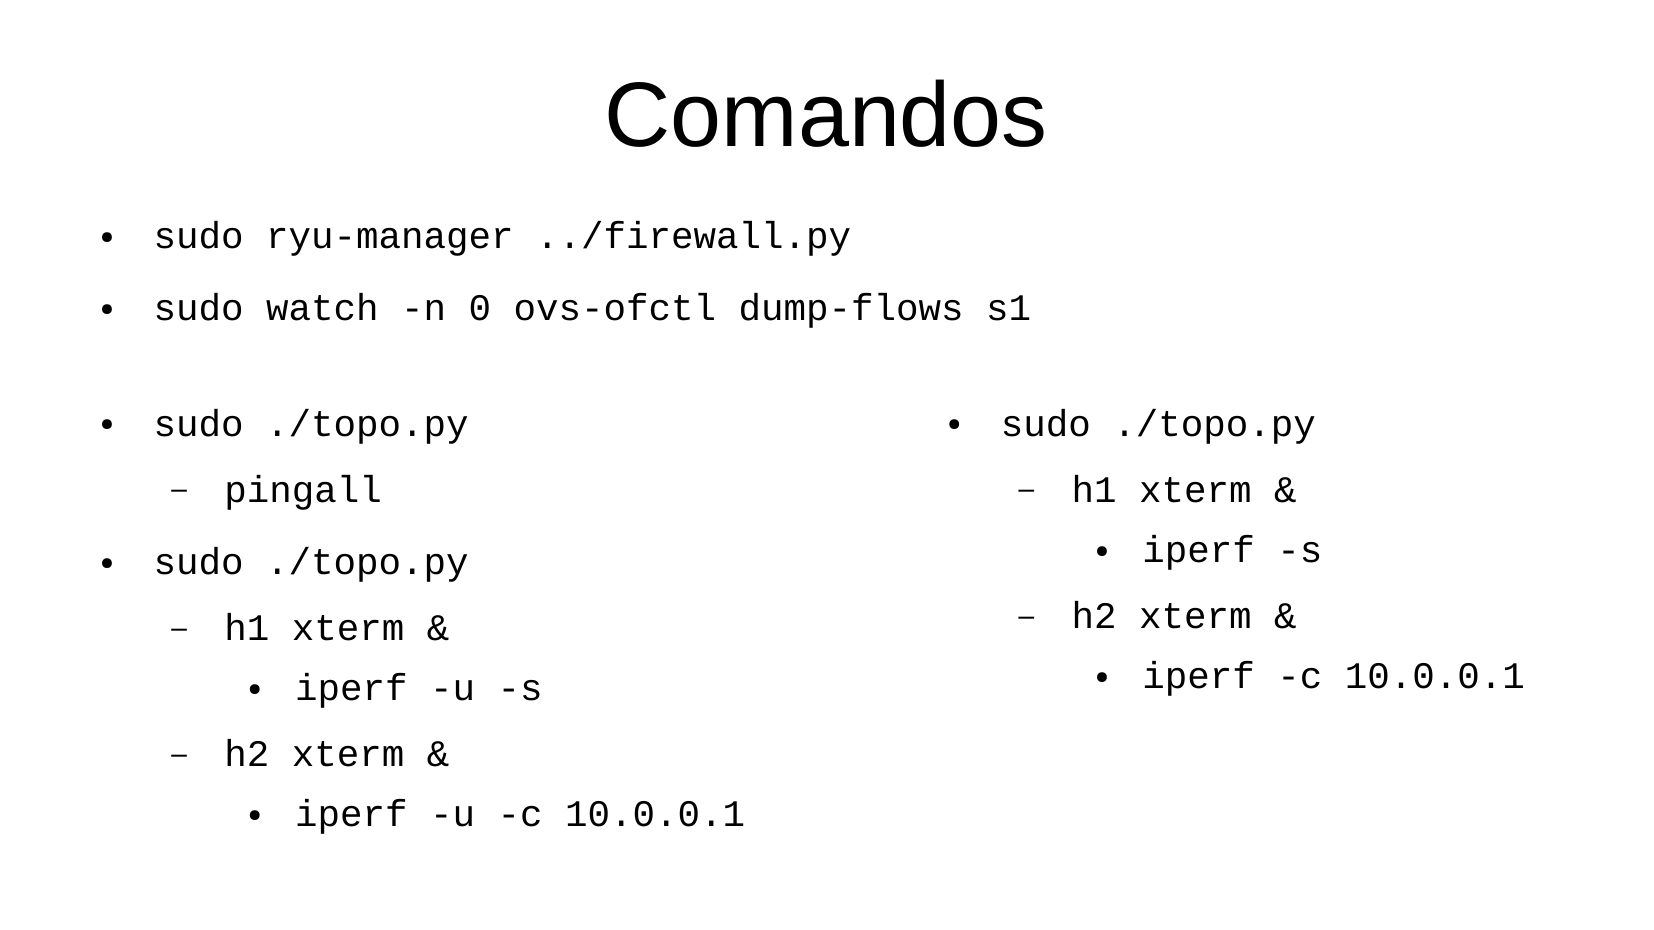

# Comandos
sudo ryu-manager ../firewall.py
sudo watch -n 0 ovs-ofctl dump-flows s1
sudo ./topo.py
pingall
sudo ./topo.py
h1 xterm &
iperf -u -s
h2 xterm &
iperf -u -c 10.0.0.1
sudo ./topo.py
h1 xterm &
iperf -s
h2 xterm &
iperf -c 10.0.0.1